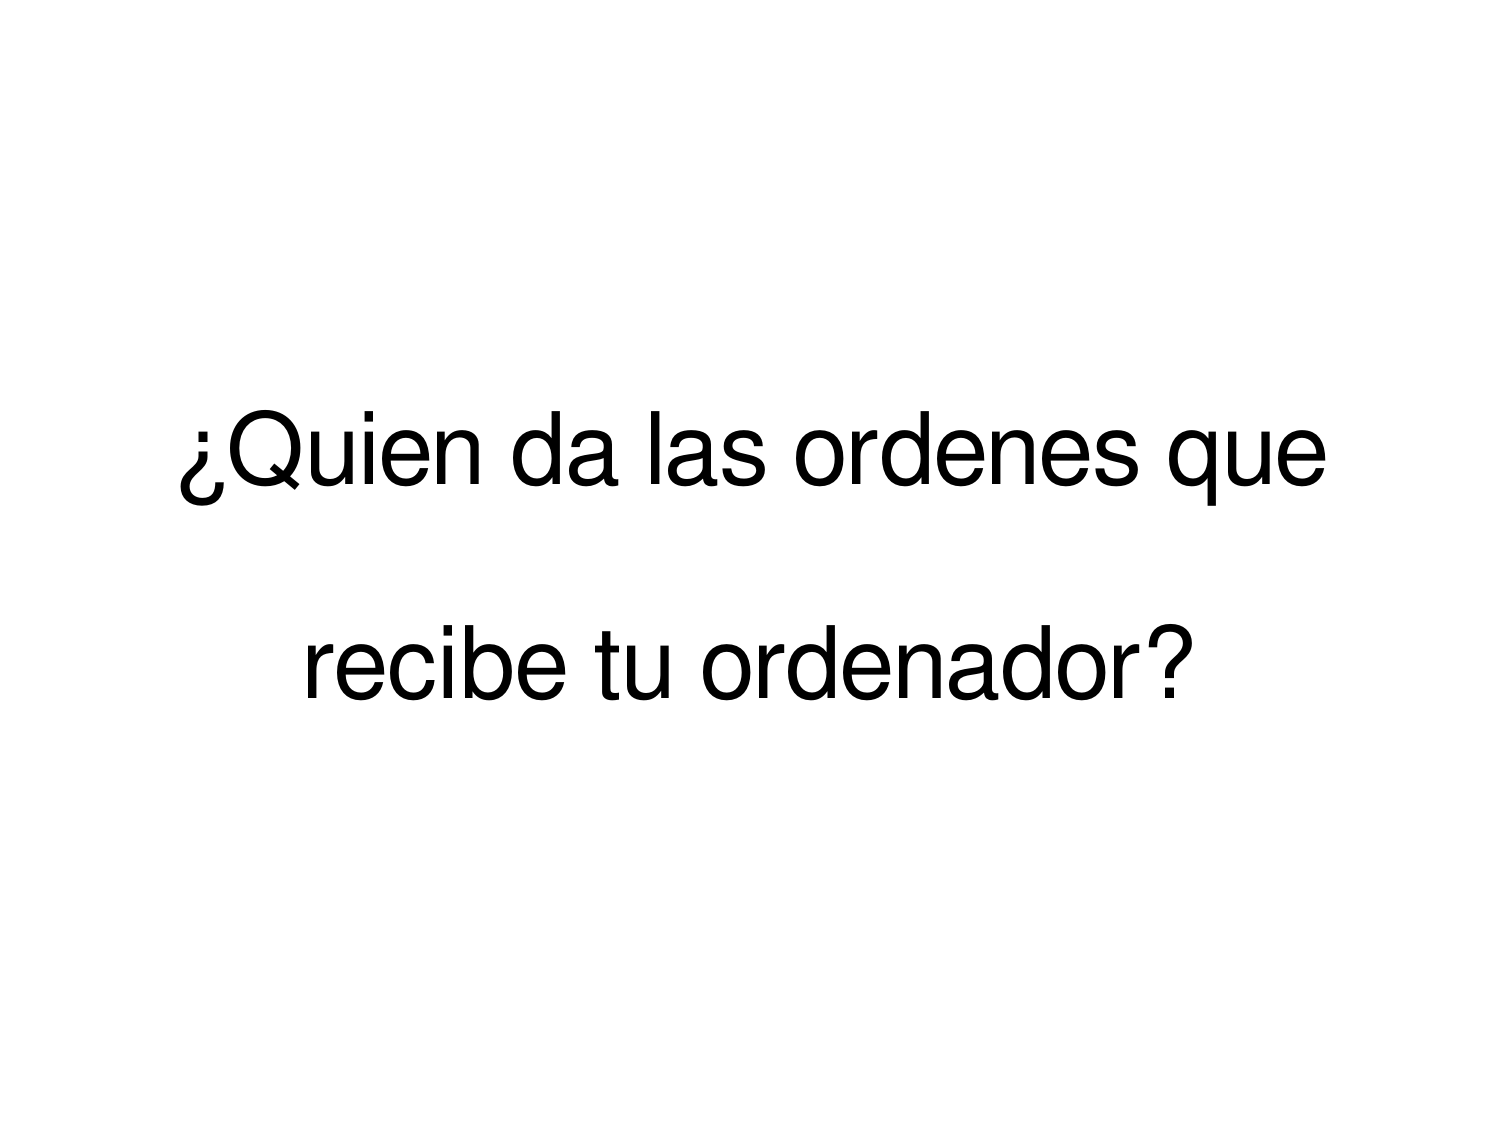

¿Quien da las ordenes que
recibe tu ordenador?